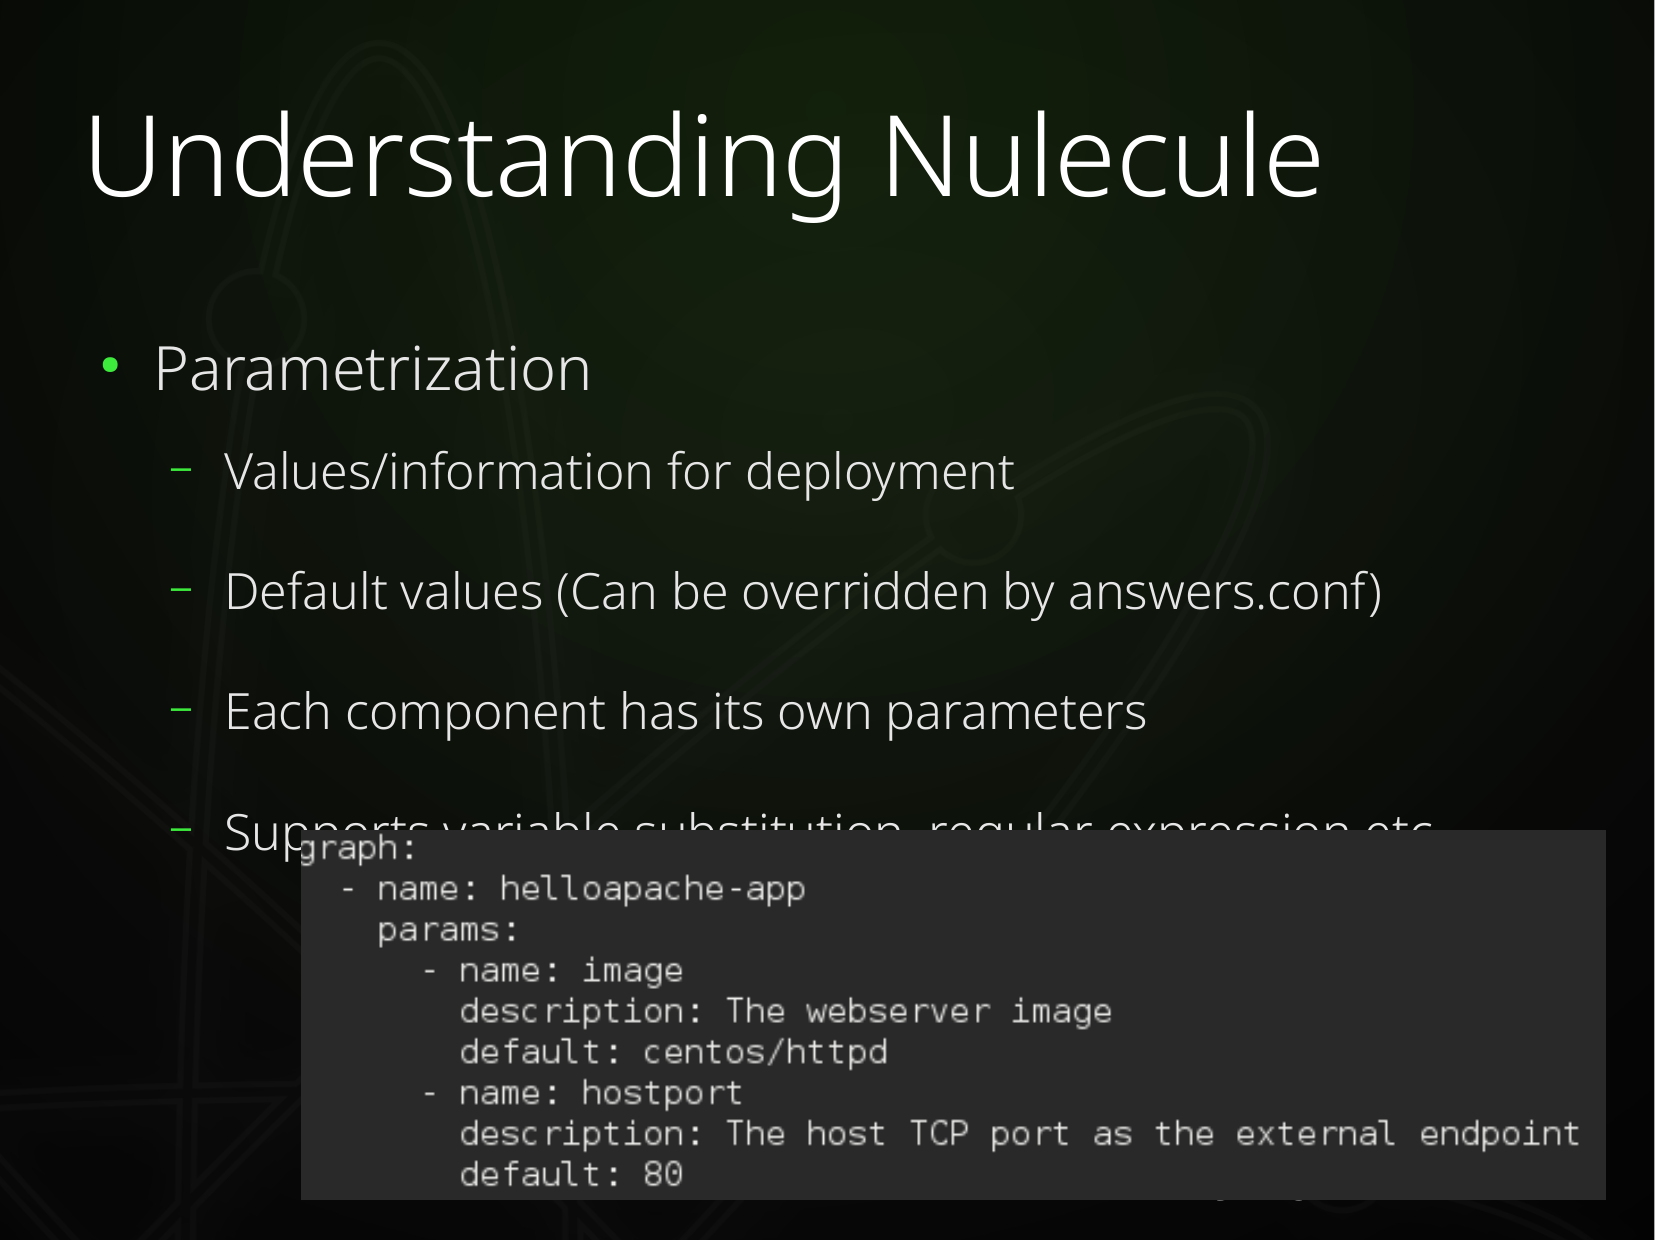

# Understanding Nulecule
Parametrization
Values/information for deployment
Default values (Can be overridden by answers.conf)
Each component has its own parameters
Supports variable substitution, regular expression etc